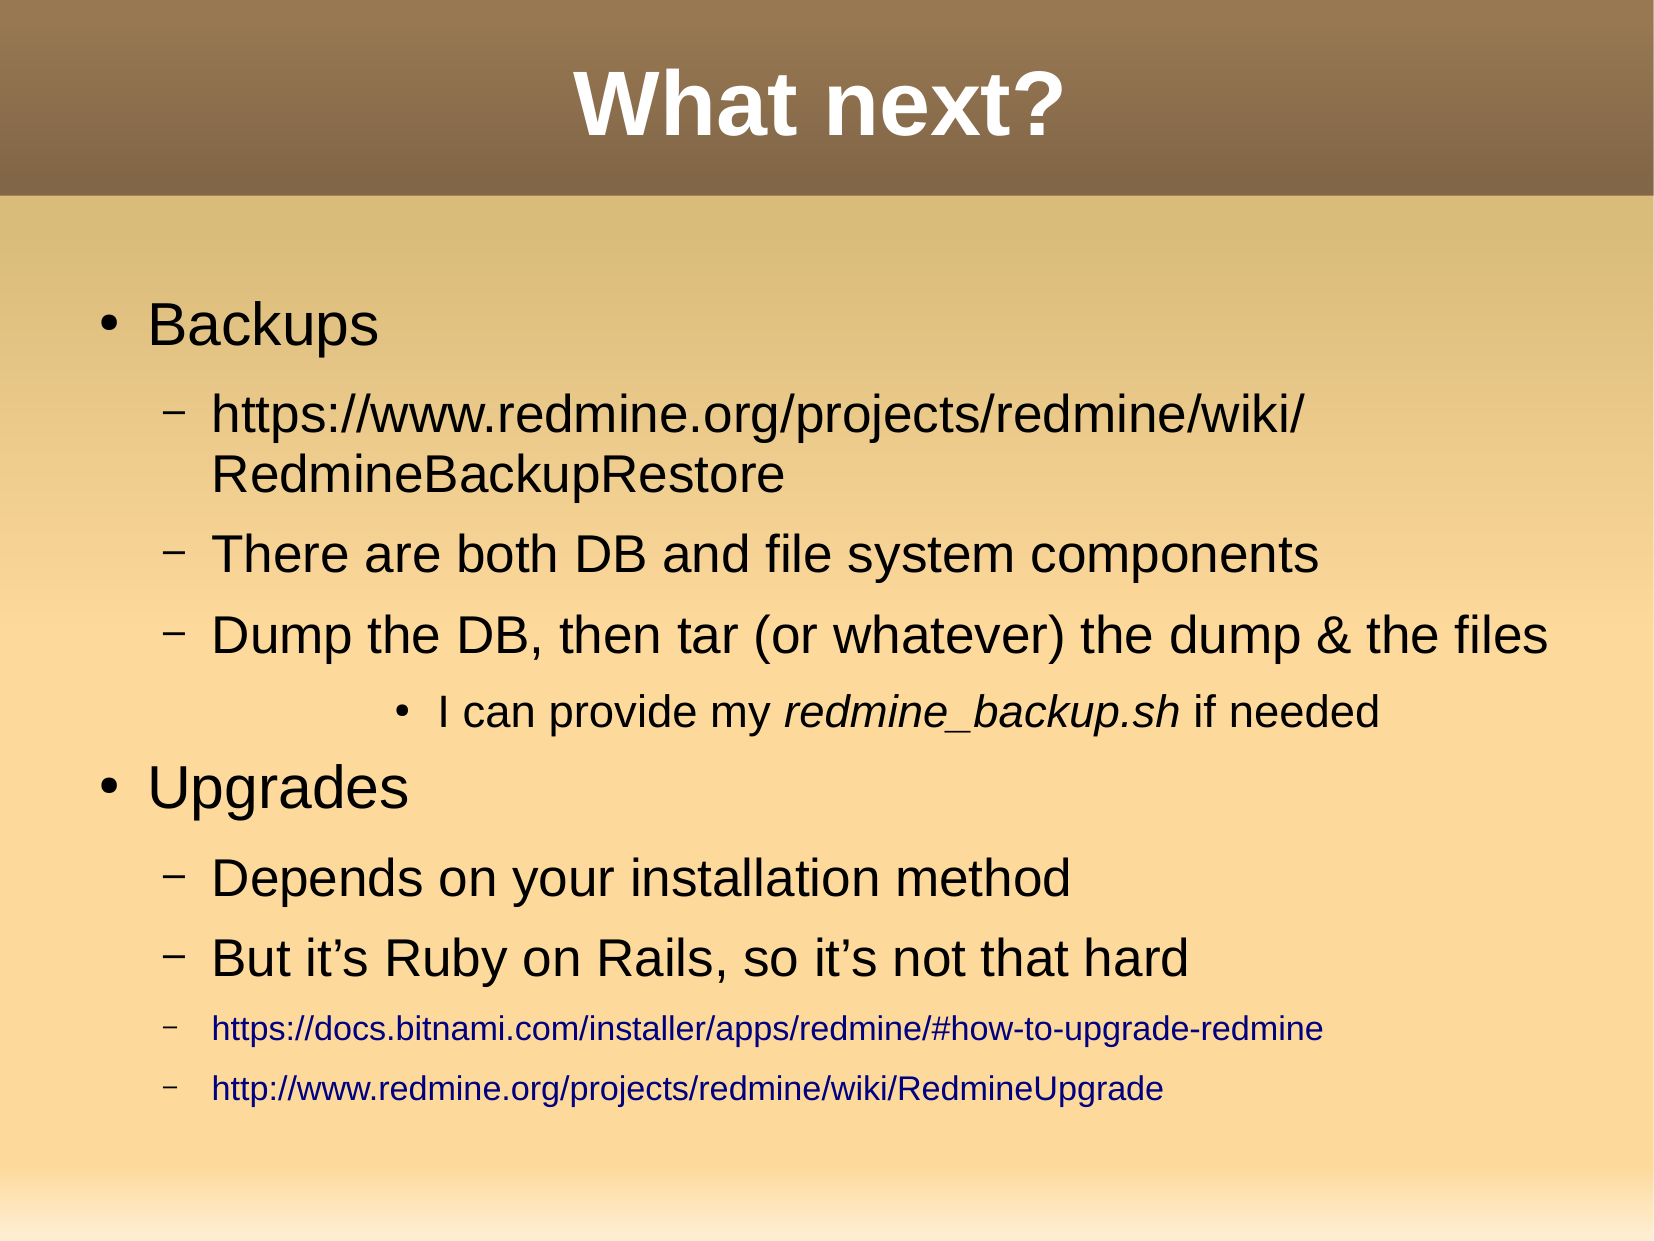

# What next?
Backups
https://www.redmine.org/projects/redmine/wiki/RedmineBackupRestore
There are both DB and file system components
Dump the DB, then tar (or whatever) the dump & the files
I can provide my redmine_backup.sh if needed
Upgrades
Depends on your installation method
But it’s Ruby on Rails, so it’s not that hard
https://docs.bitnami.com/installer/apps/redmine/#how-to-upgrade-redmine
http://www.redmine.org/projects/redmine/wiki/RedmineUpgrade